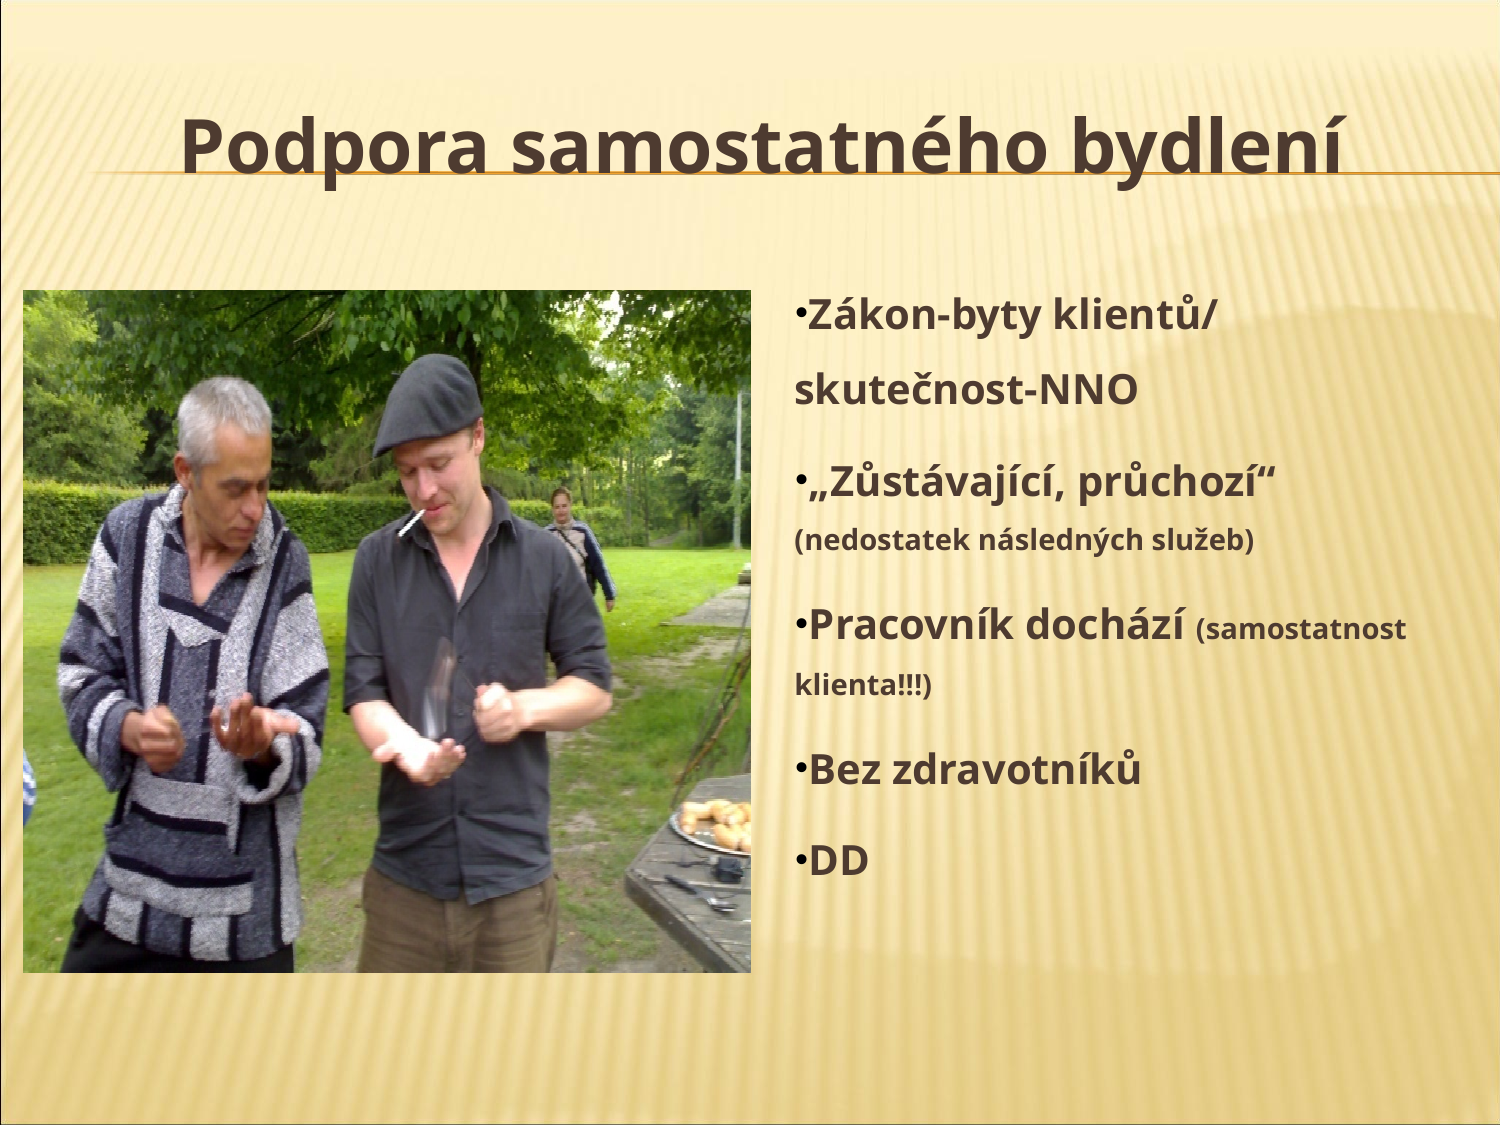

# Podpora samostatného bydlení
Zákon-byty klientů/ skutečnost-NNO
„Zůstávající, průchozí“ (nedostatek následných služeb)
Pracovník dochází (samostatnost klienta!!!)
Bez zdravotníků
DD